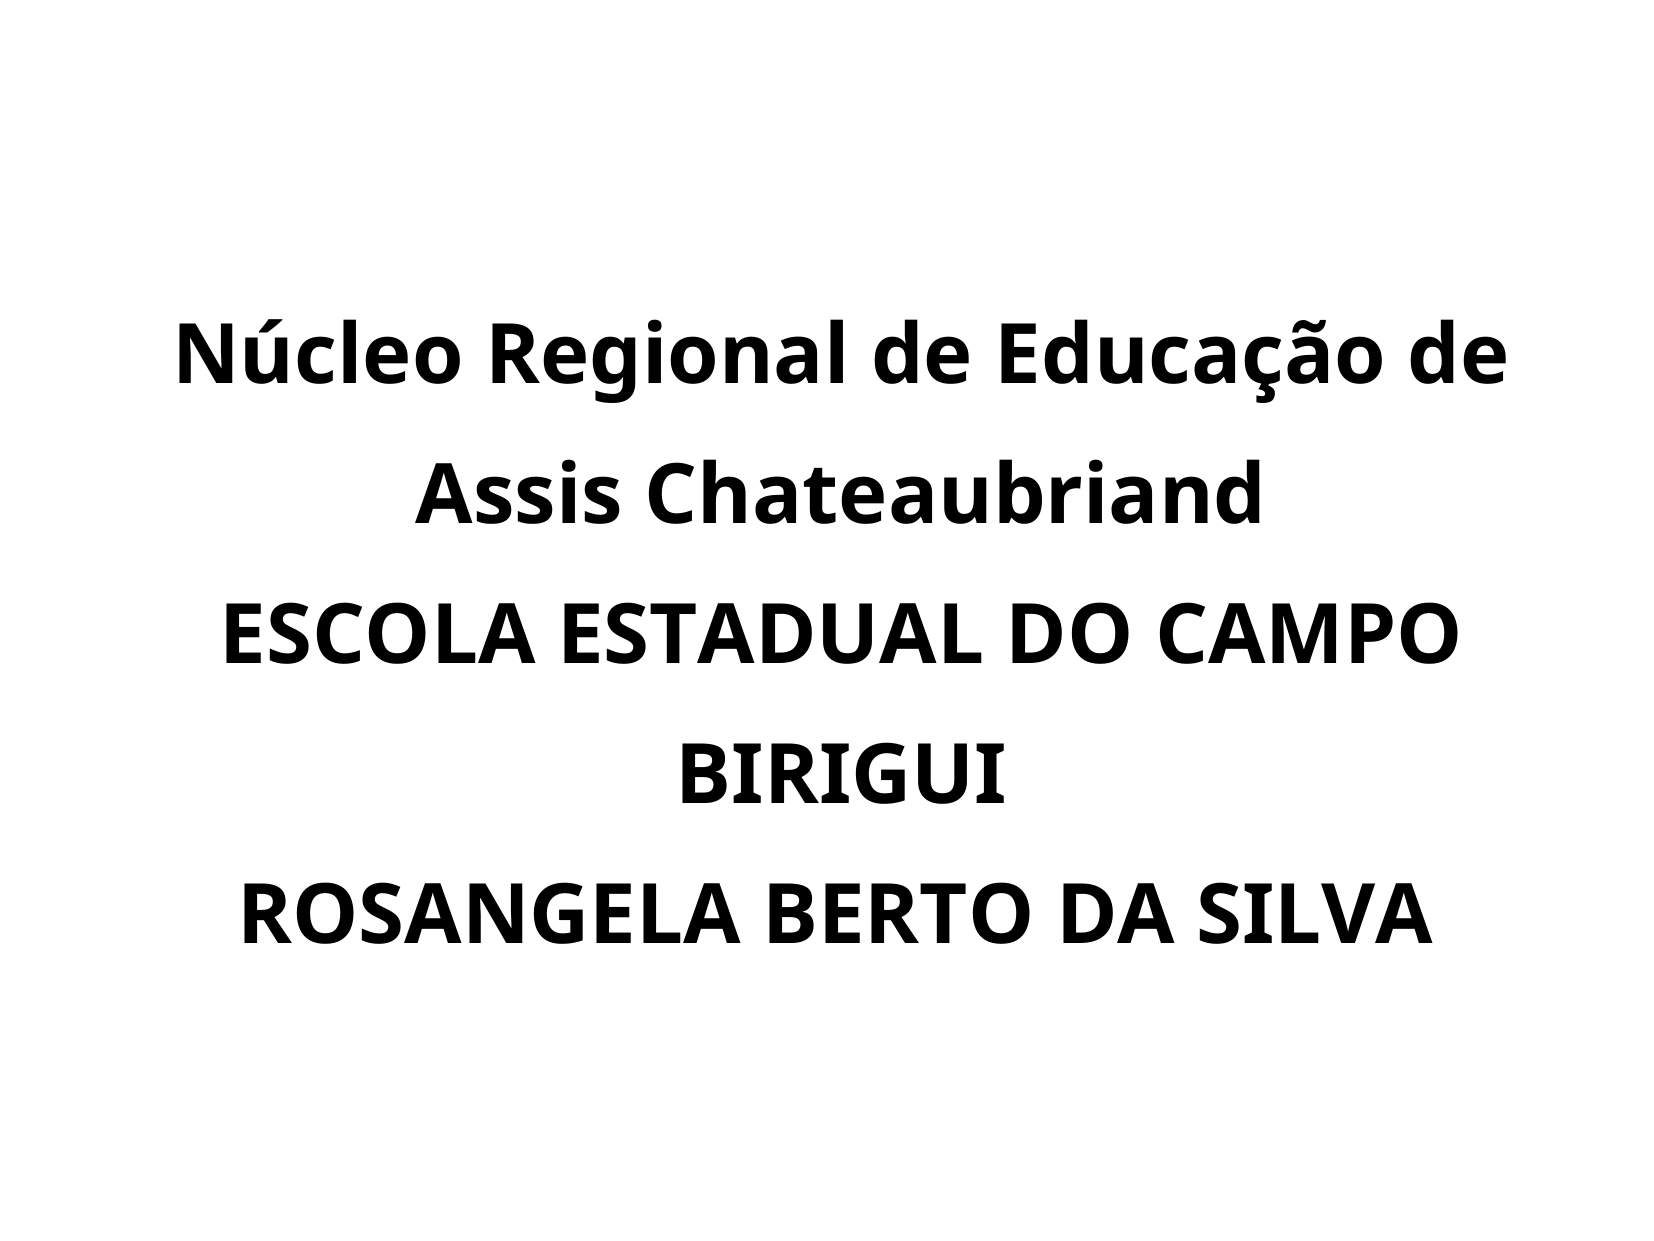

Núcleo Regional de Educação de Assis Chateaubriand
ESCOLA ESTADUAL DO CAMPO BIRIGUI
ROSANGELA BERTO DA SILVA